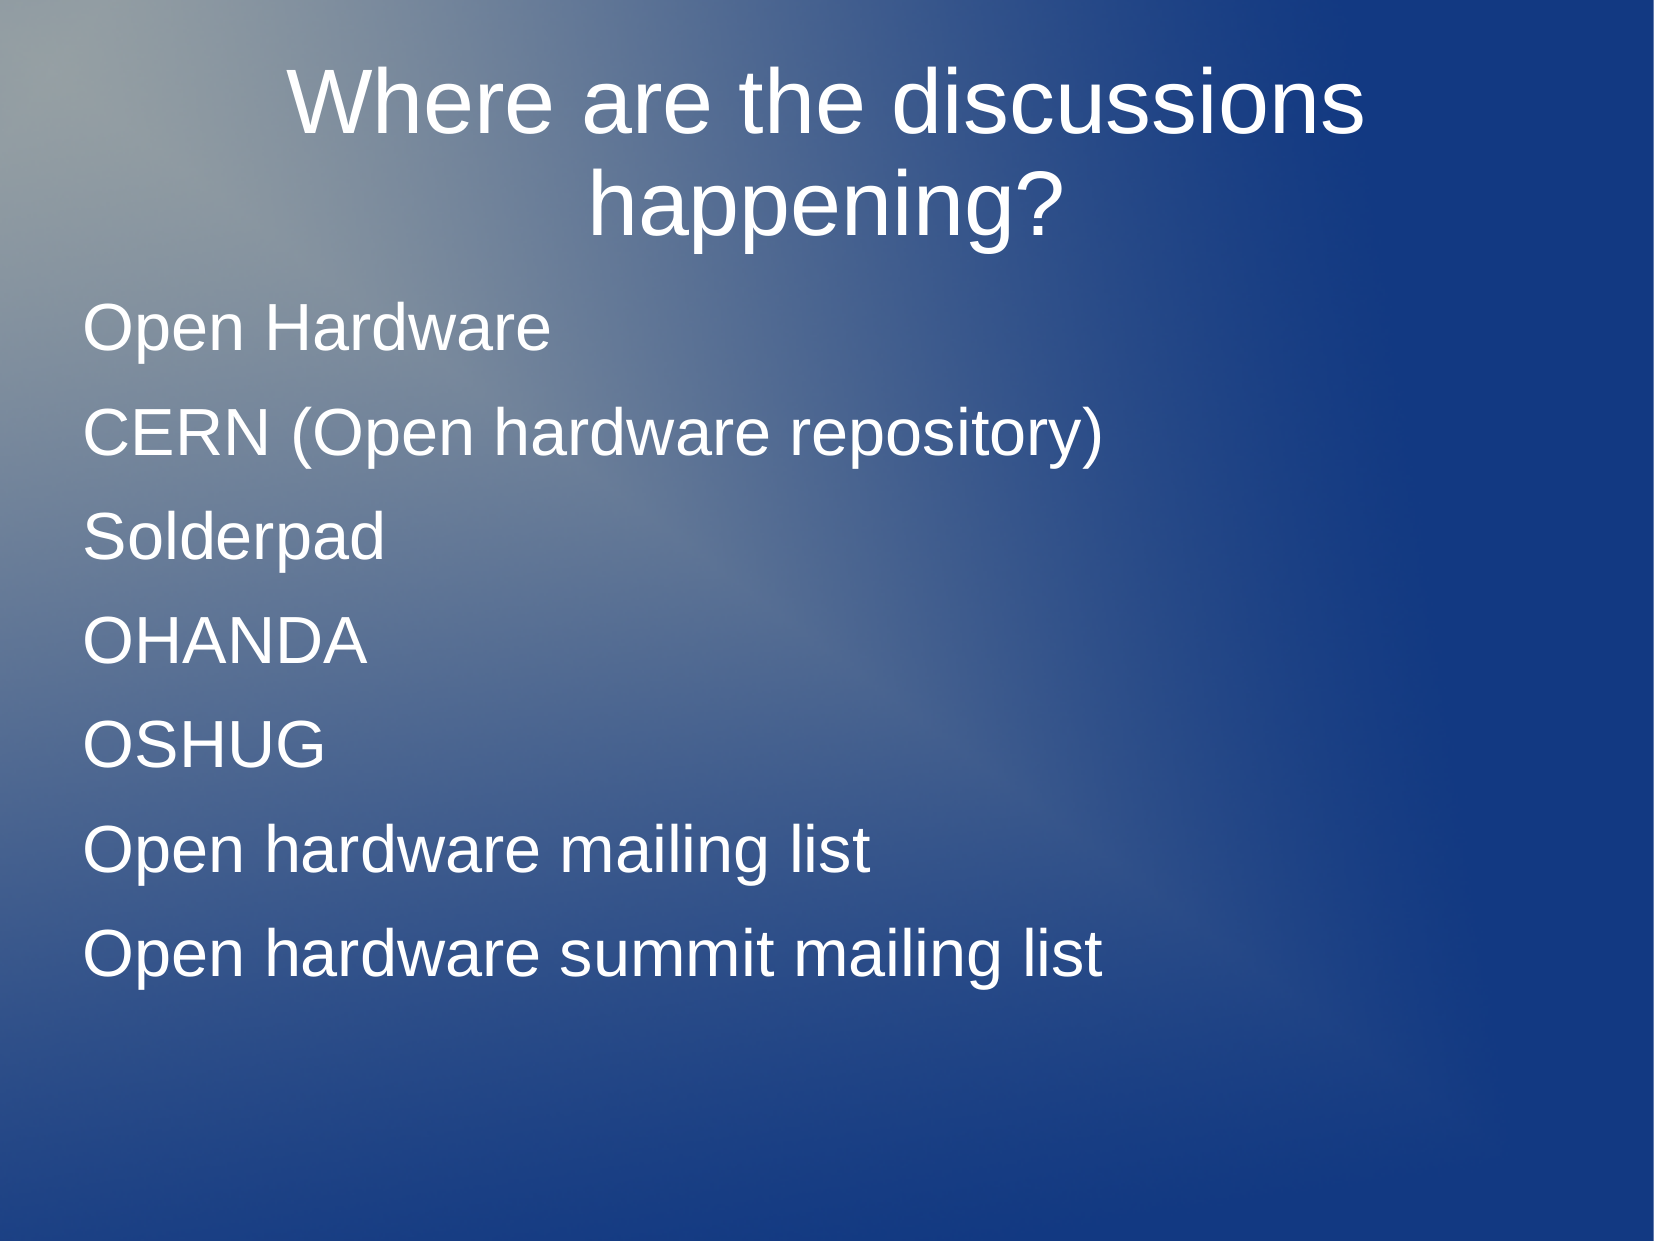

# Where are the discussions happening?
Open Hardware
CERN (Open hardware repository)
Solderpad
OHANDA
OSHUG
Open hardware mailing list
Open hardware summit mailing list